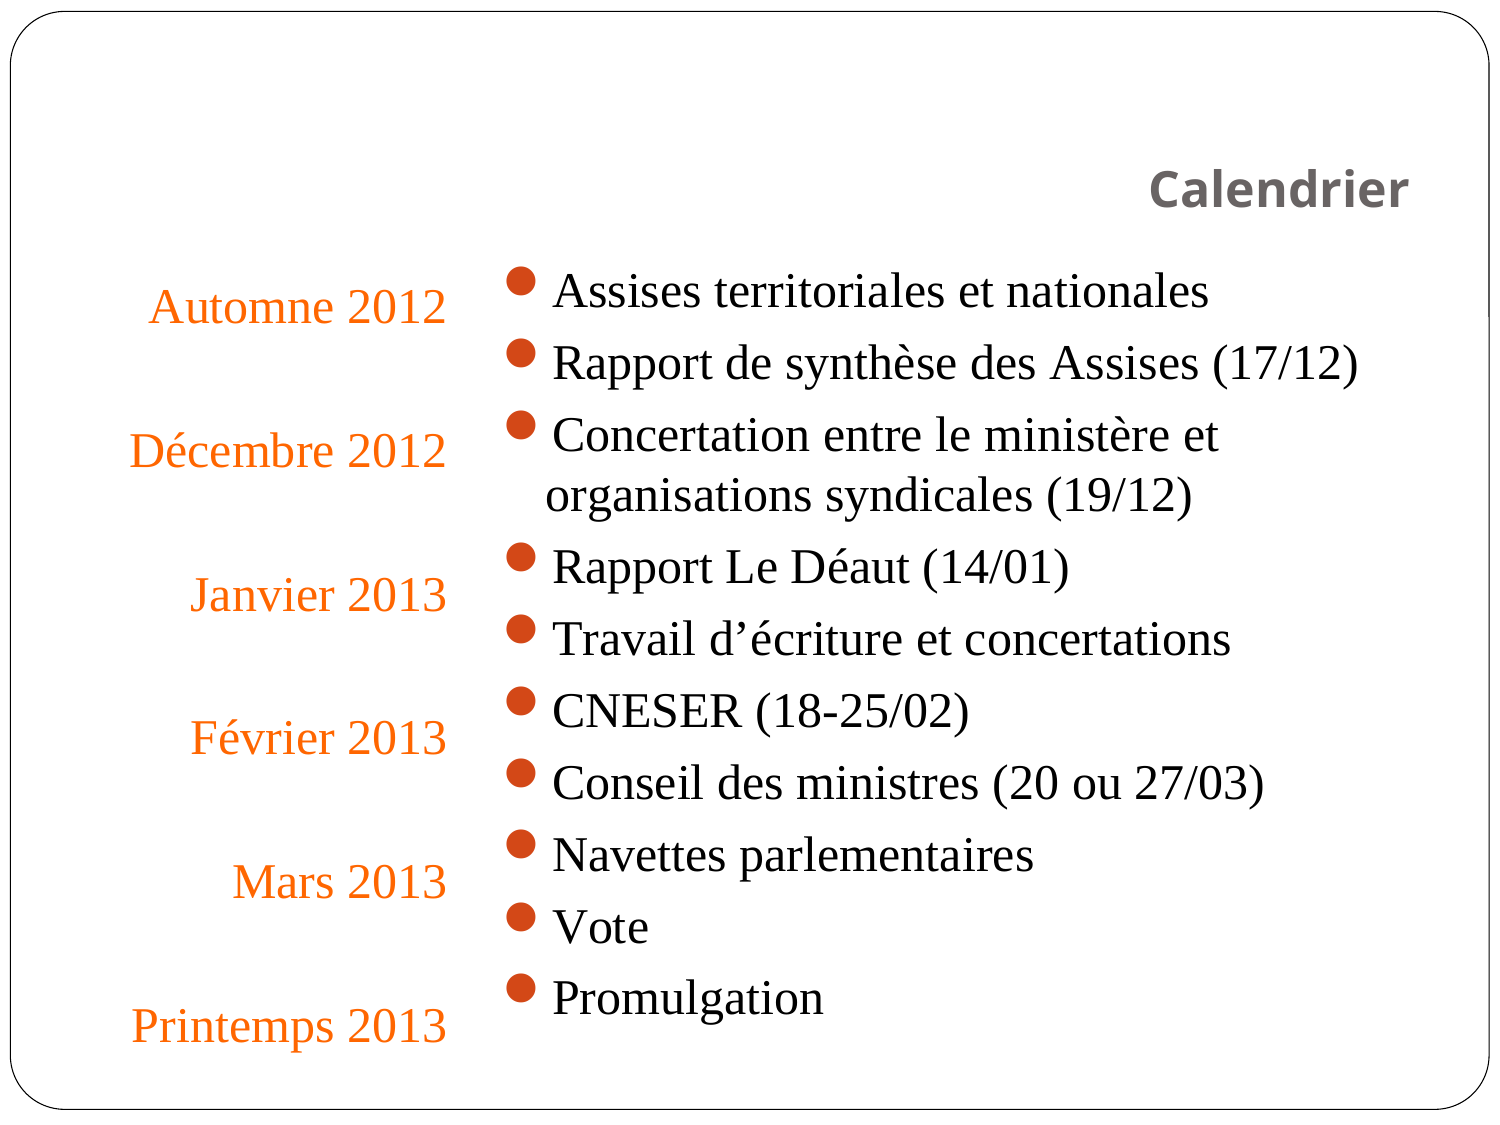

Calendrier
Assises territoriales et nationales
Rapport de synthèse des Assises (17/12)
Concertation entre le ministère et organisations syndicales (19/12)
Rapport Le Déaut (14/01)
Travail d’écriture et concertations
CNESER (18-25/02)
Conseil des ministres (20 ou 27/03)
Navettes parlementaires
Vote
Promulgation
Automne 2012
Décembre 2012
Janvier 2013
Février 2013
Mars 2013
Printemps 2013